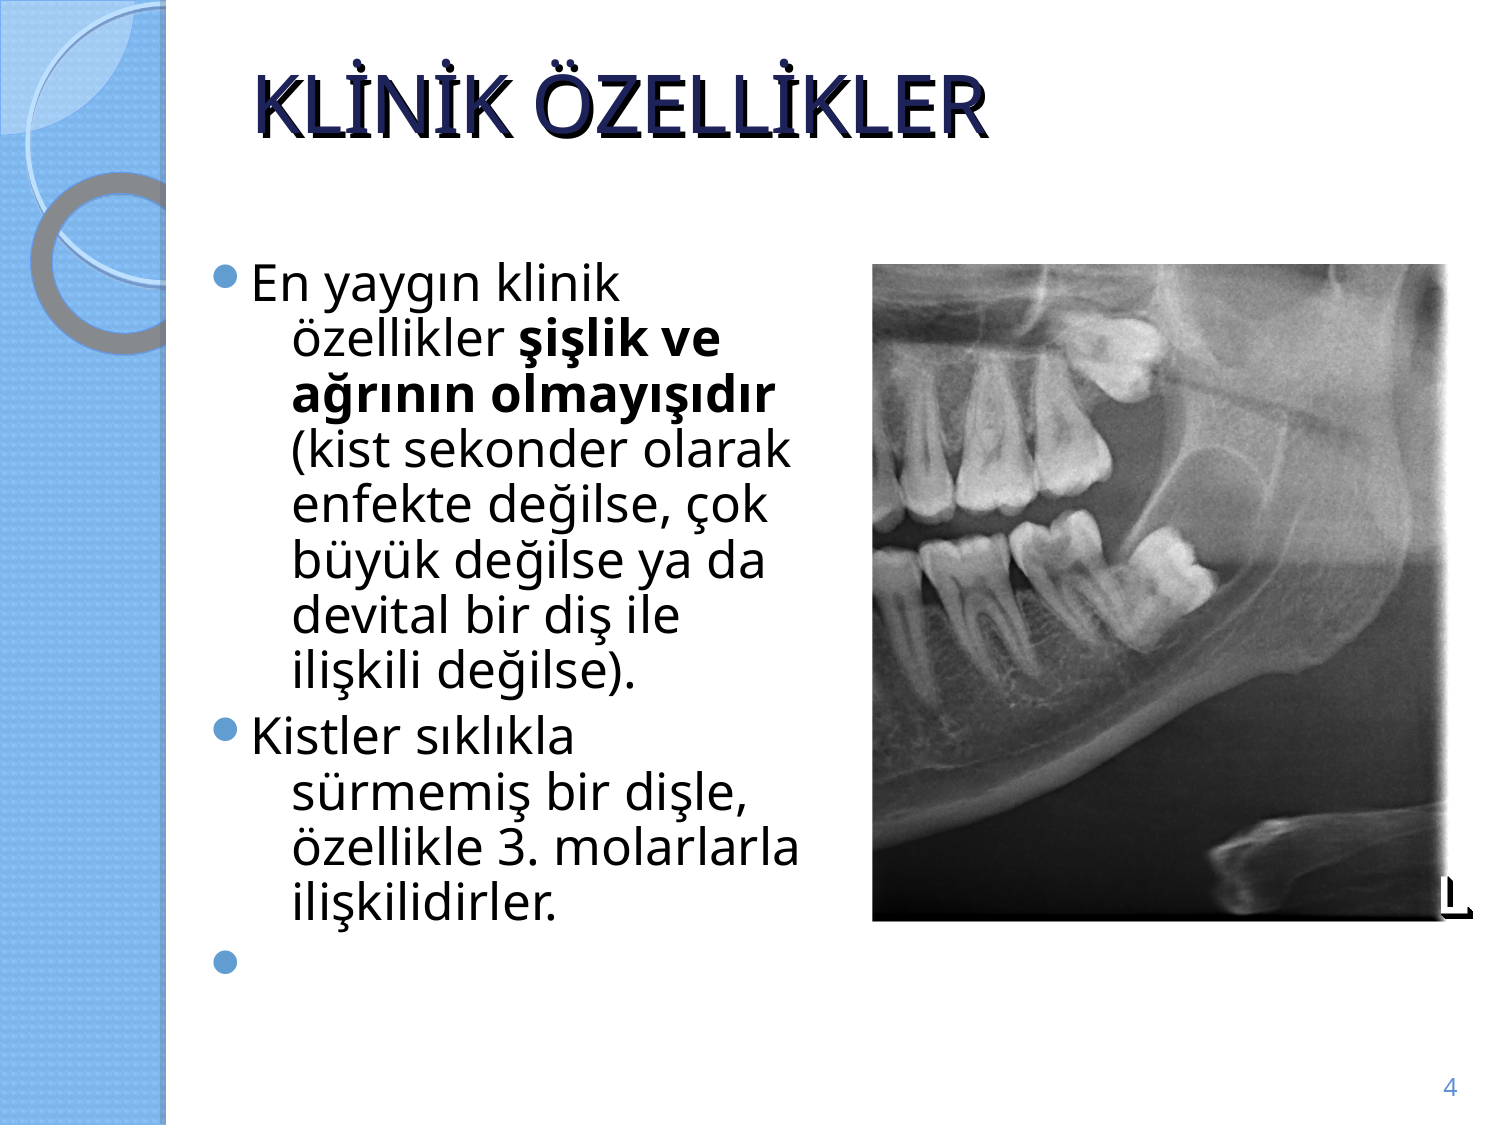

# KLİNİK ÖZELLİKLER
En yaygın klinik özellikler şişlik ve ağrının olmayışıdır (kist sekonder olarak enfekte değilse, çok büyük değilse ya da devital bir diş ile ilişkili değilse).
Kistler sıklıkla sürmemiş bir dişle, özellikle 3. molarlarla ilişkilidirler.
4